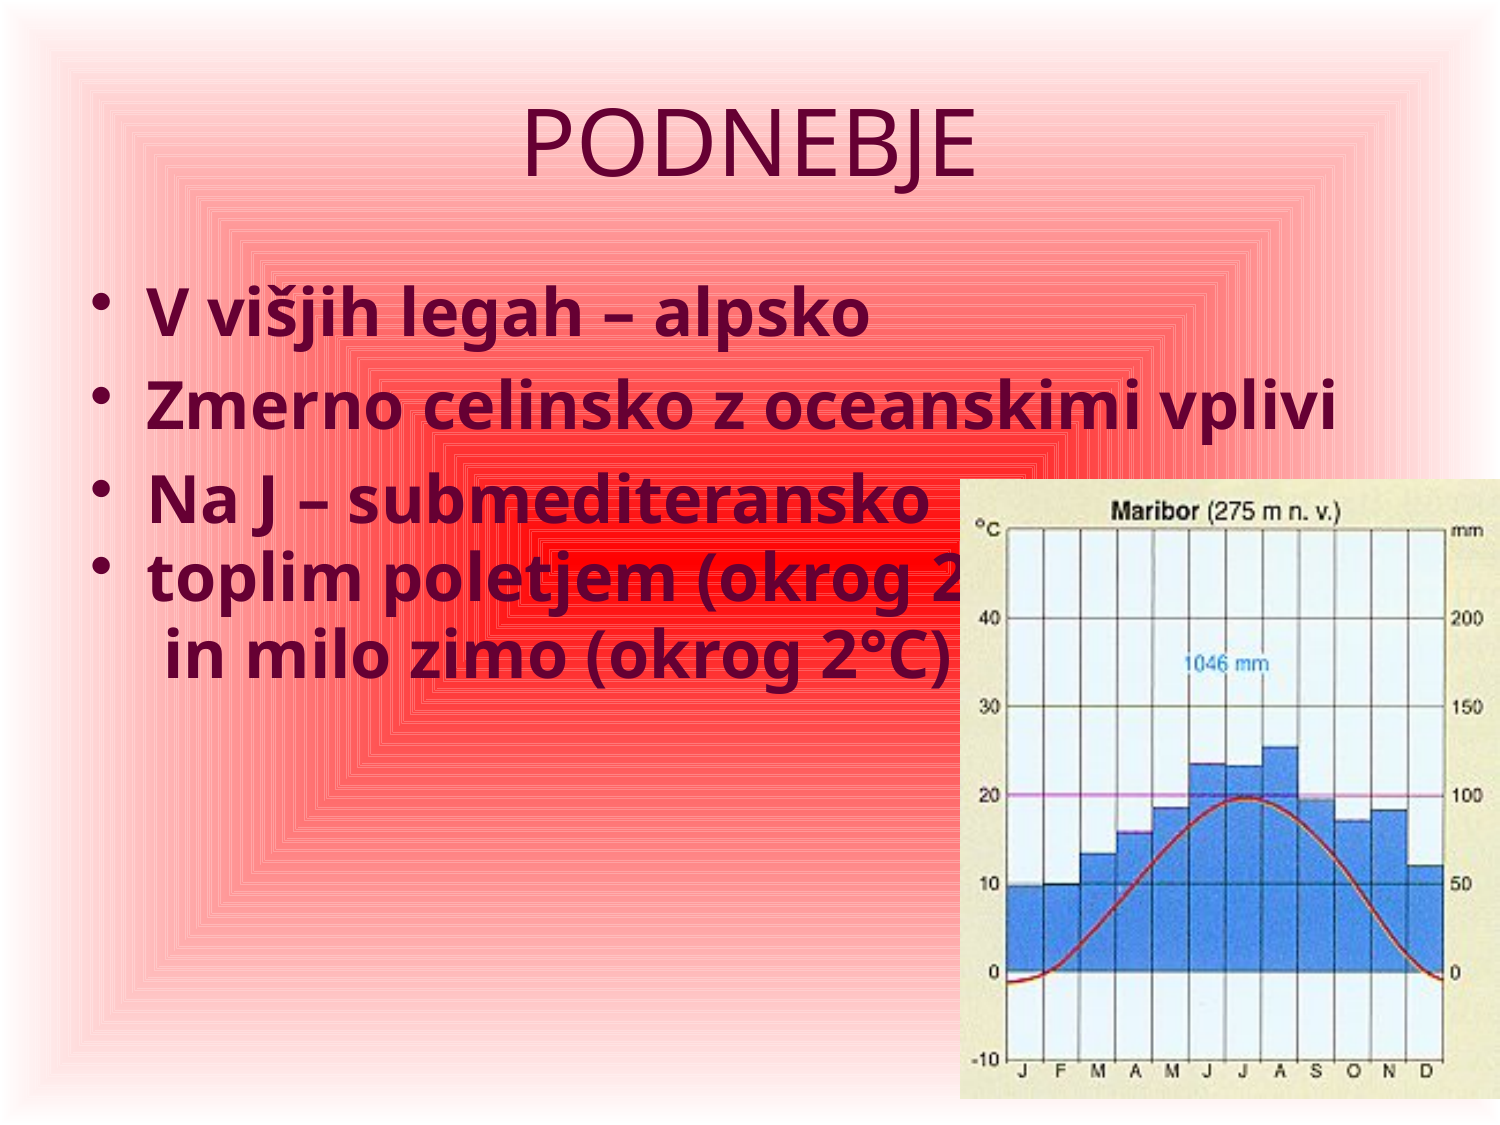

# PODNEBJE
V višjih legah – alpsko
Zmerno celinsko z oceanskimi vplivi
Na J – submediteransko
toplim poletjem (okrog 20°C)
	 in milo zimo (okrog 2°C)